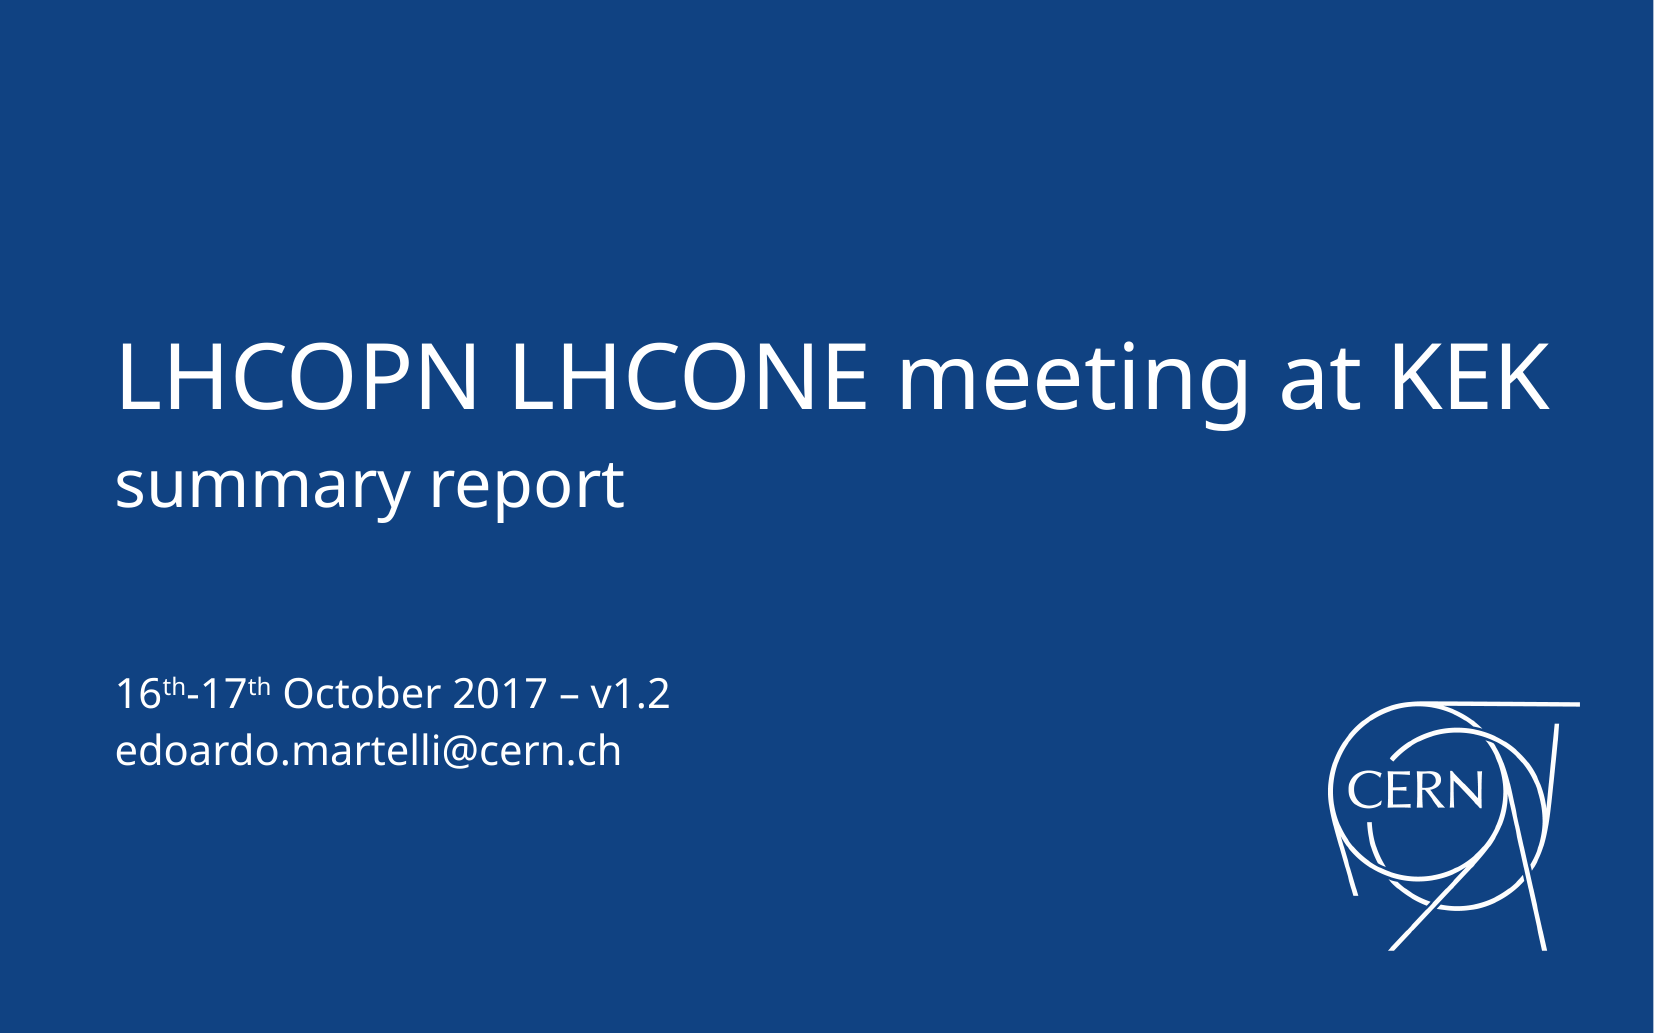

# LHCOPN LHCONE meeting at KEK summary report 16th-17th October 2017 – v1.2 edoardo.martelli@cern.ch